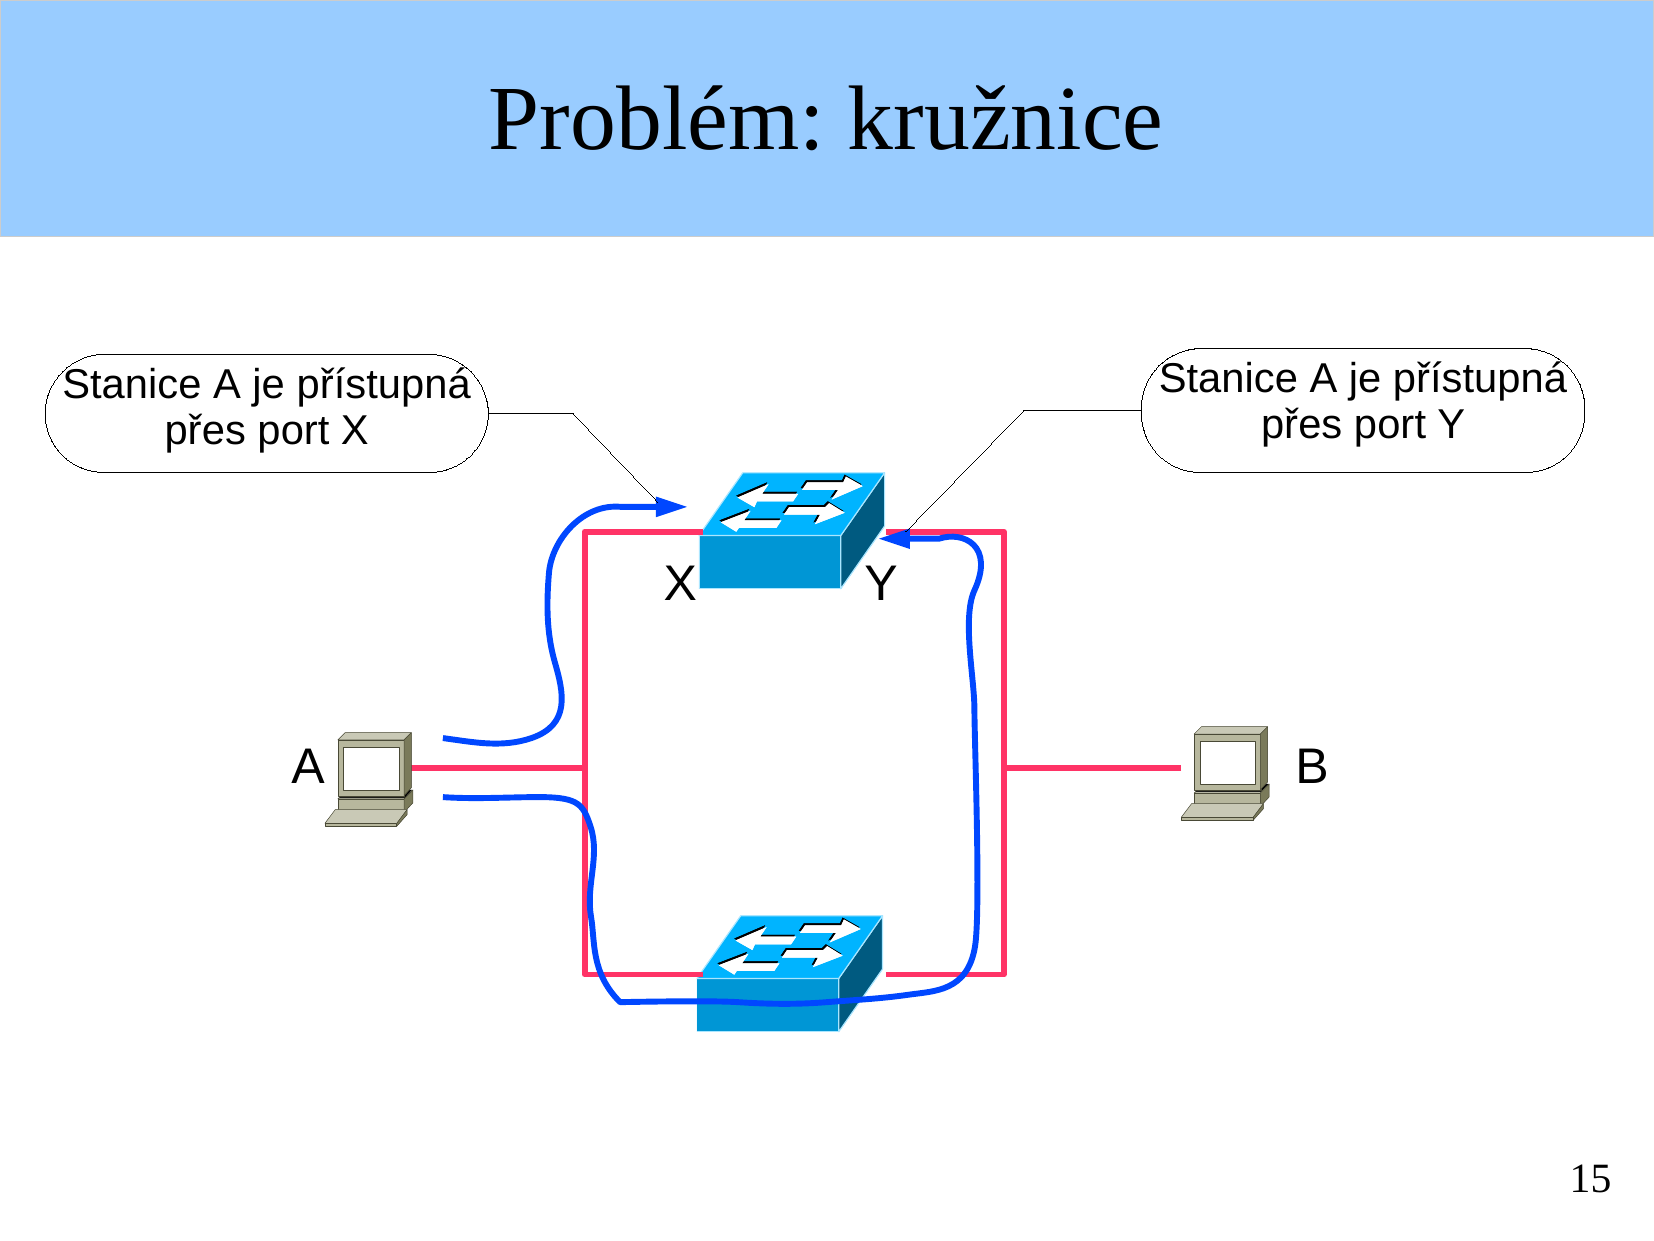

# Problém: kružnice
X
Y
A
B